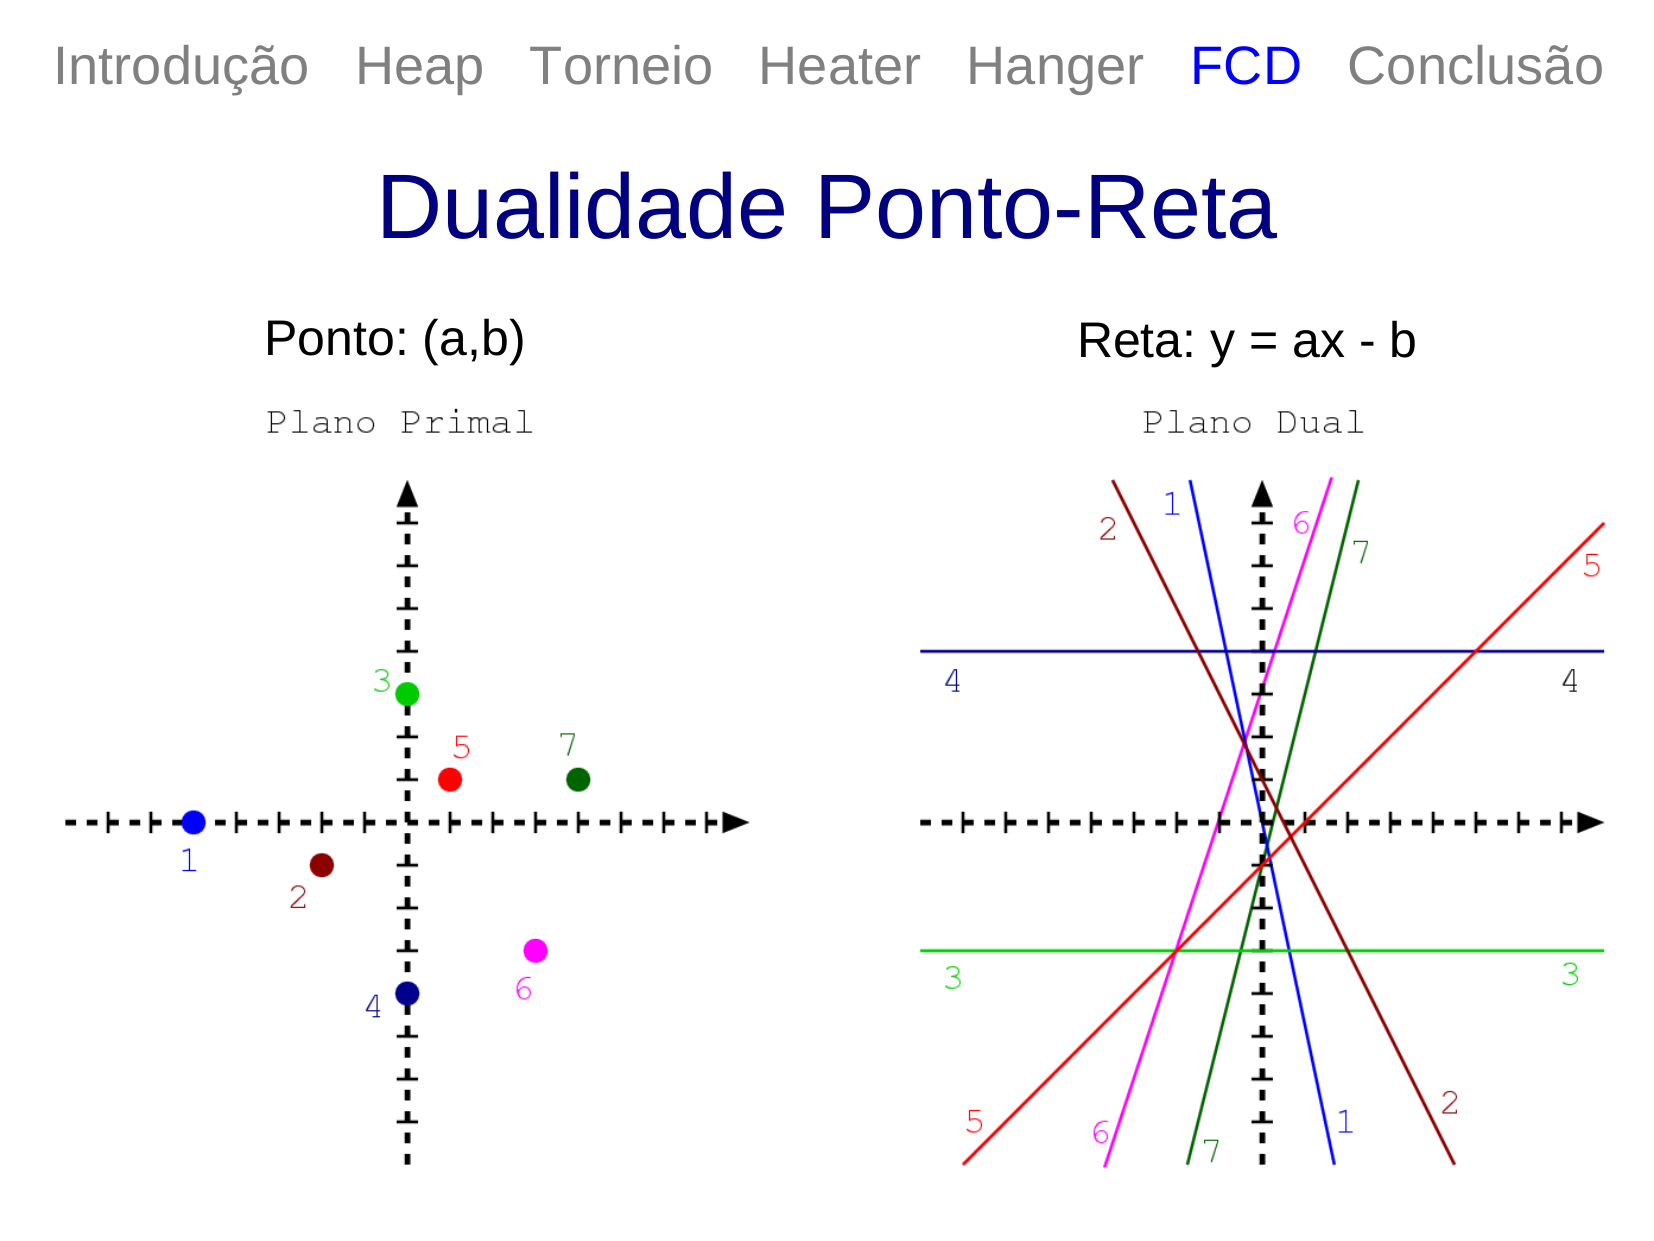

Introdução Heap Torneio Heater Hanger FCD Conclusão
# Dualidade Ponto-Reta
Ponto: (a,b)
Reta: y = ax - b